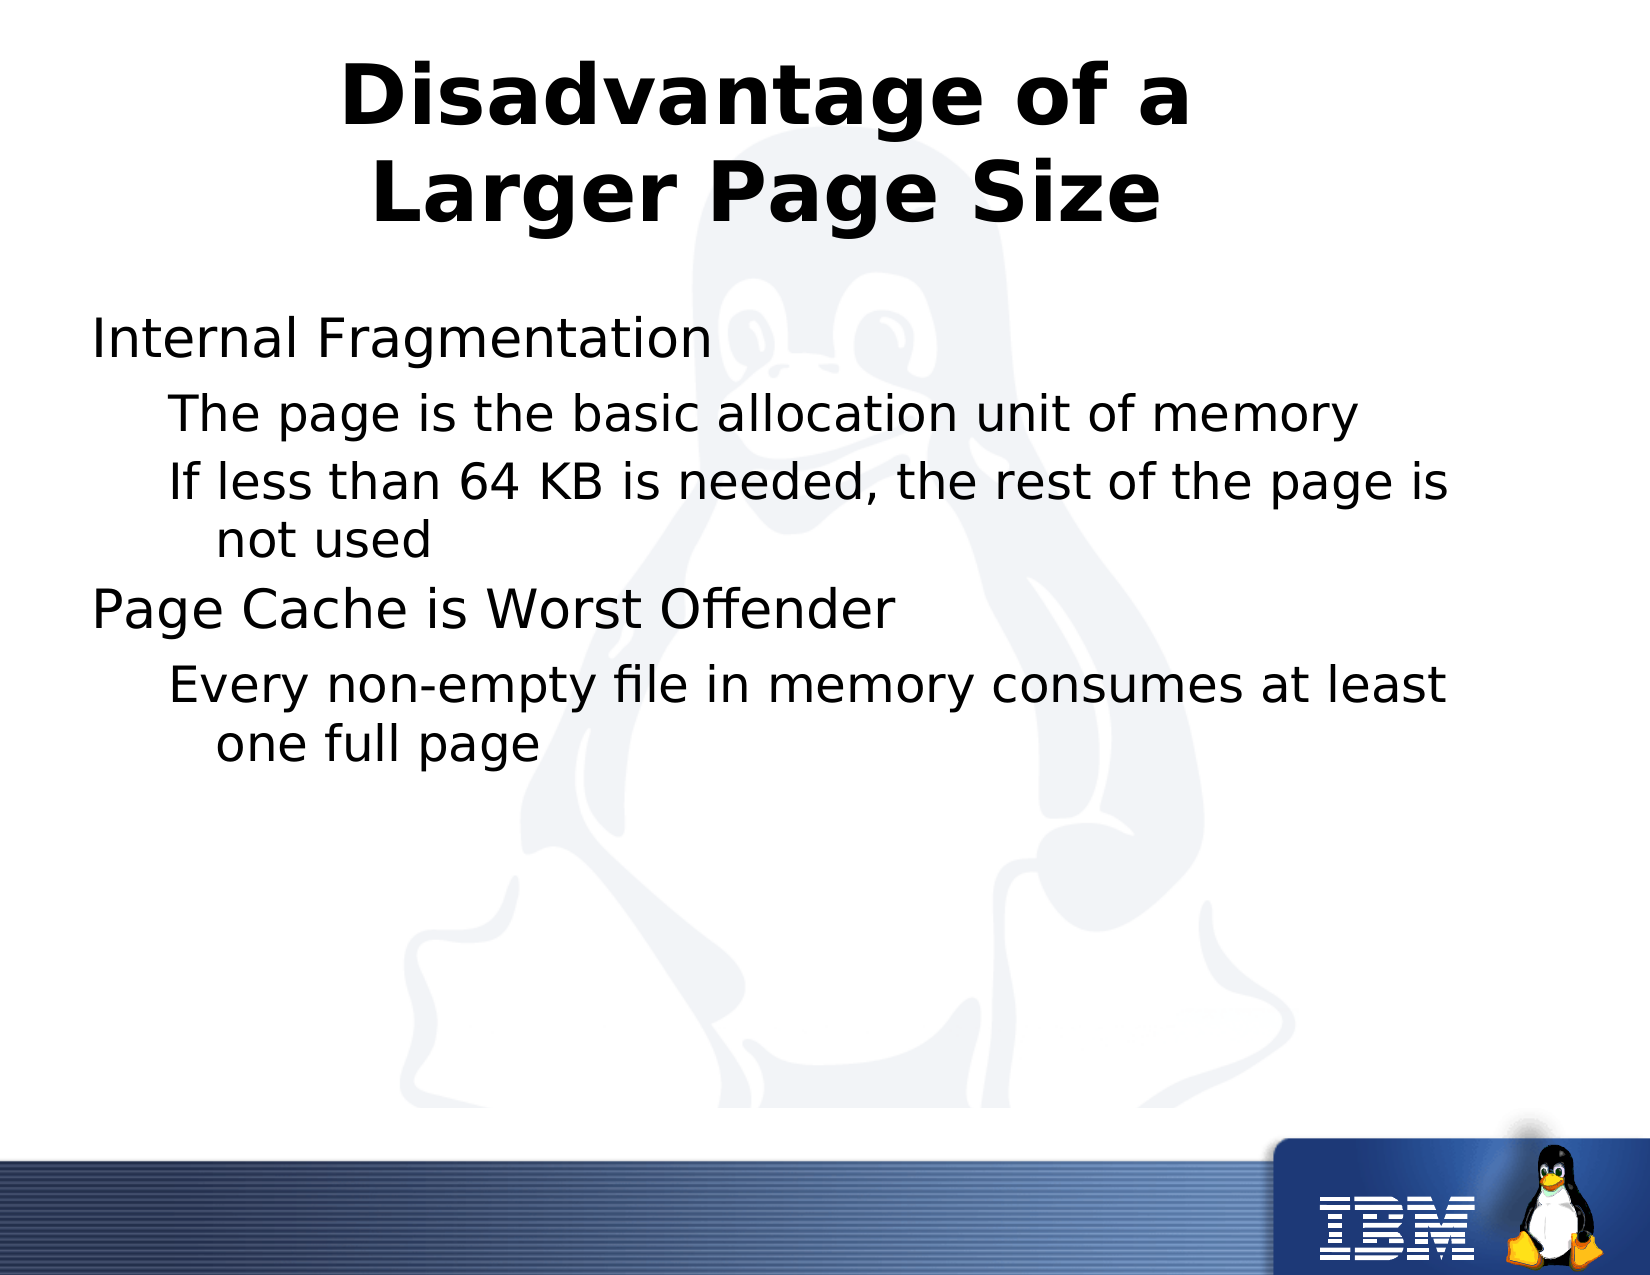

# Disadvantage of a Larger Page Size
Internal Fragmentation
The page is the basic allocation unit of memory
If less than 64 KB is needed, the rest of the page is not used
Page Cache is Worst Offender
Every non-empty file in memory consumes at least one full page